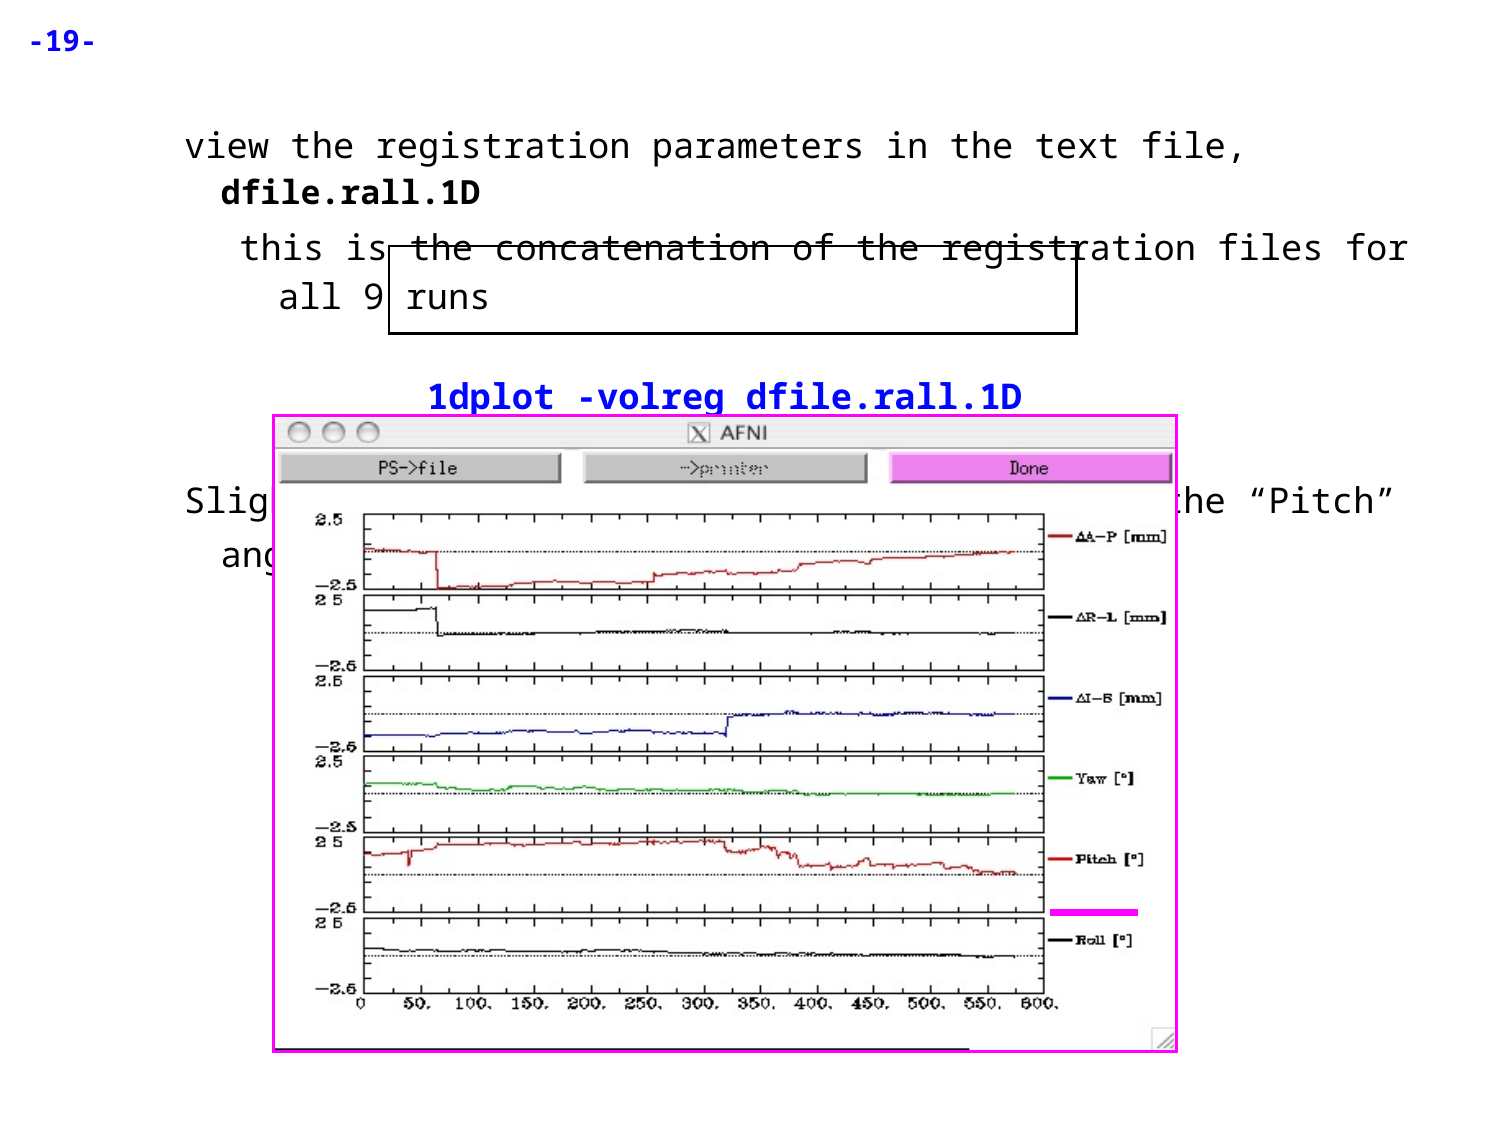

# view the registration parameters in the text file, dfile.rall.1D
this is the concatenation of the registration files for all 9 runs
		1dplot -volreg dfile.rall.1D
Slight movements going on here, especially at the “Pitch” angle